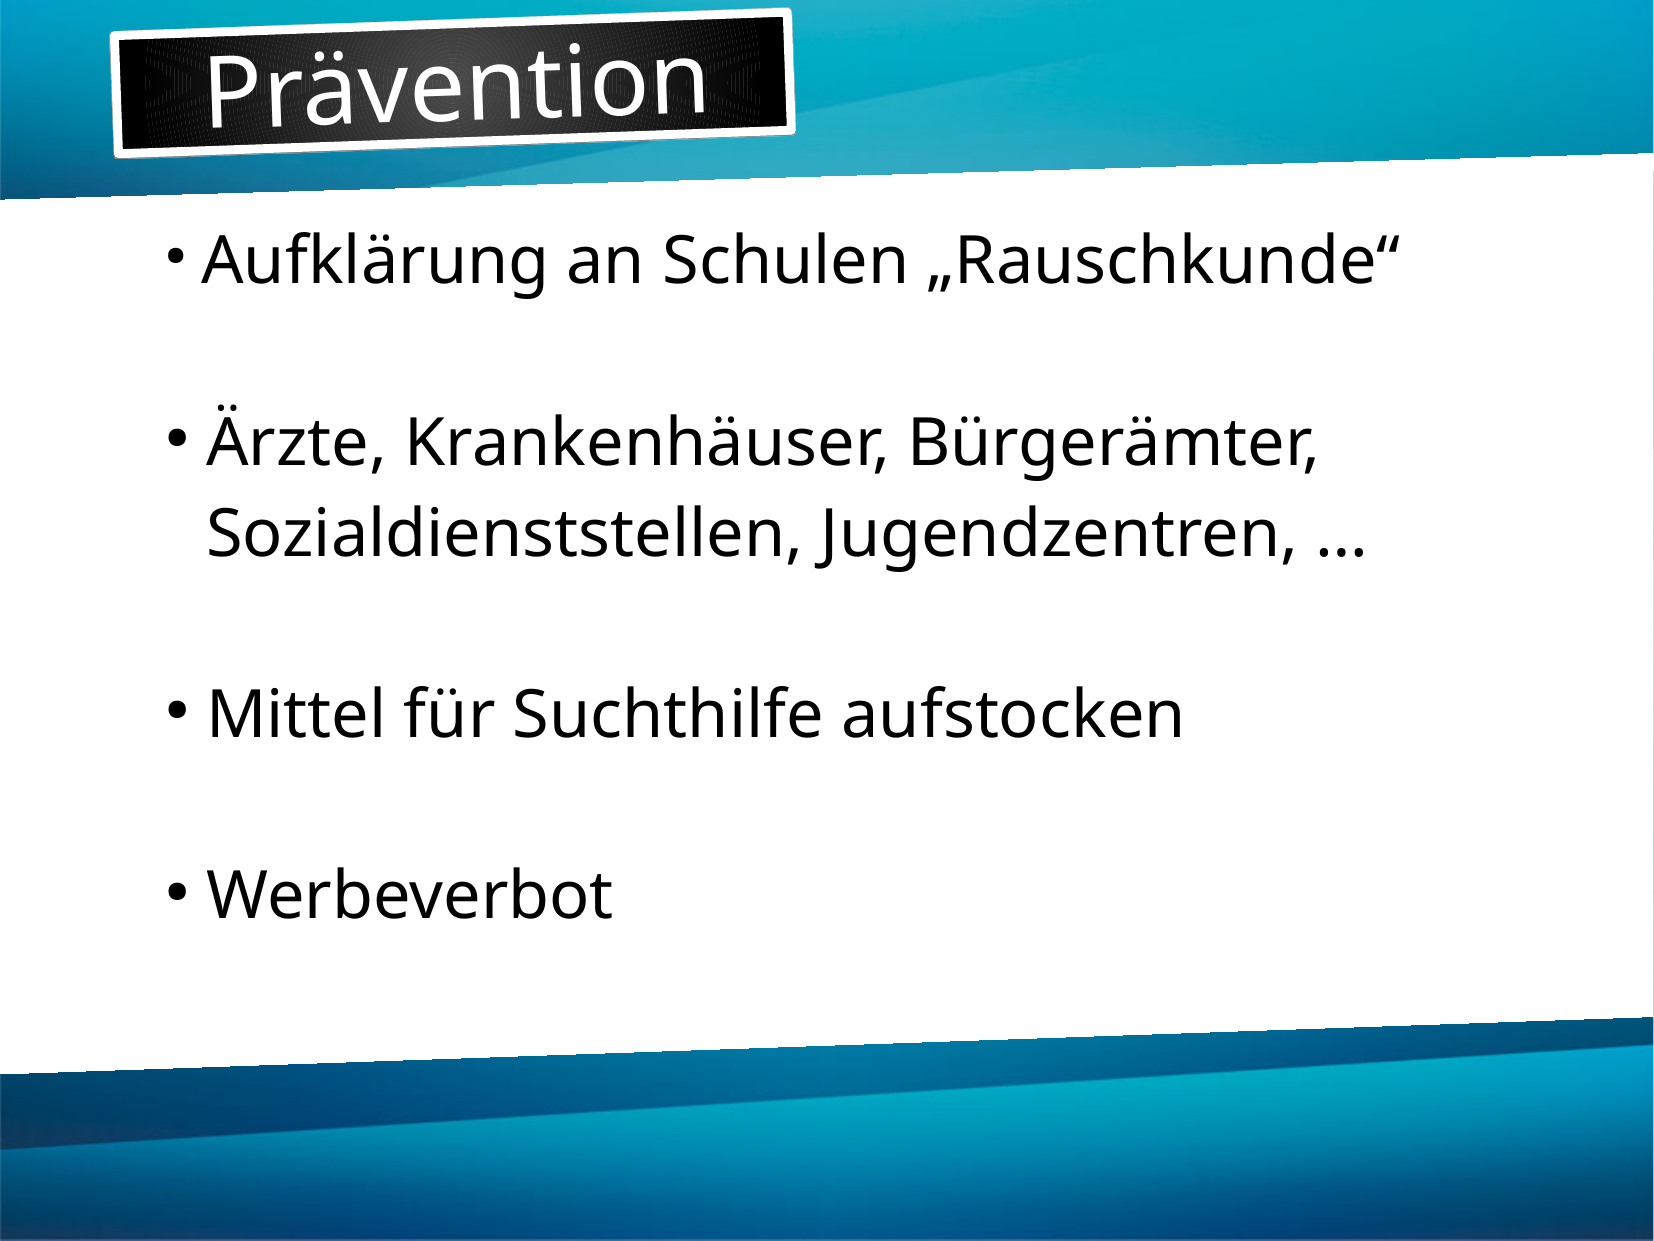

# Prävention
 Aufklärung an Schulen „Rauschkunde“
 Ärzte, Krankenhäuser, Bürgerämter,
 Sozialdienststellen, Jugendzentren, …
 Mittel für Suchthilfe aufstocken
 Werbeverbot